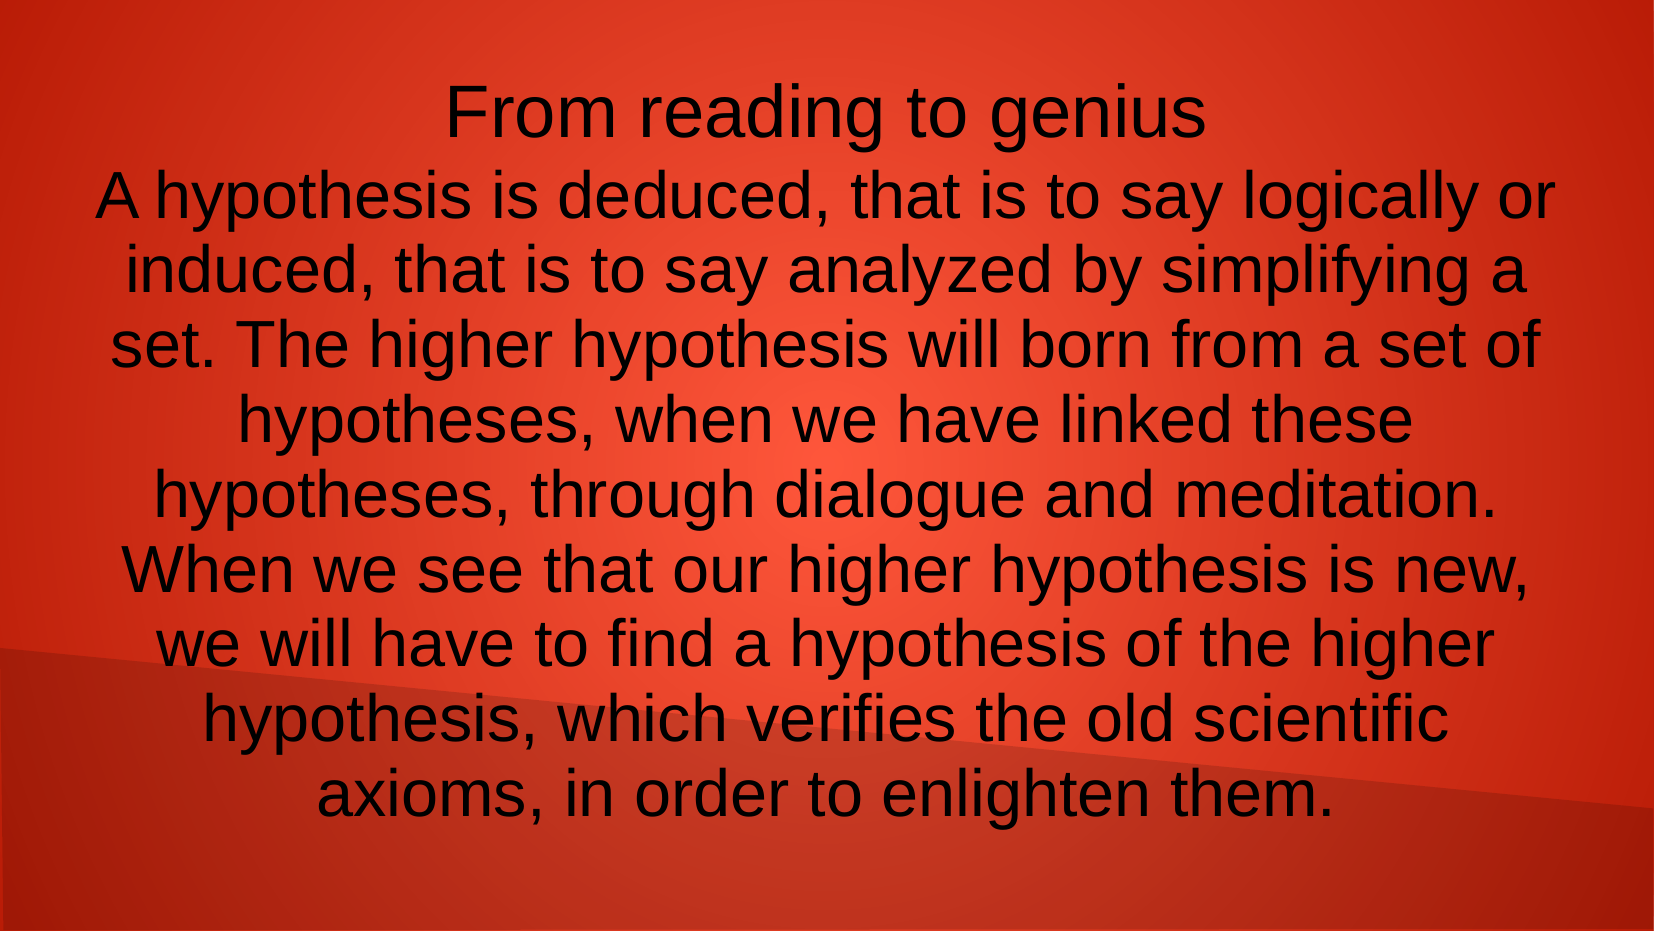

# From reading to genius
A hypothesis is deduced, that is to say logically or induced, that is to say analyzed by simplifying a set. The higher hypothesis will born from a set of hypotheses, when we have linked these hypotheses, through dialogue and meditation.
When we see that our higher hypothesis is new, we will have to find a hypothesis of the higher hypothesis, which verifies the old scientific axioms, in order to enlighten them.